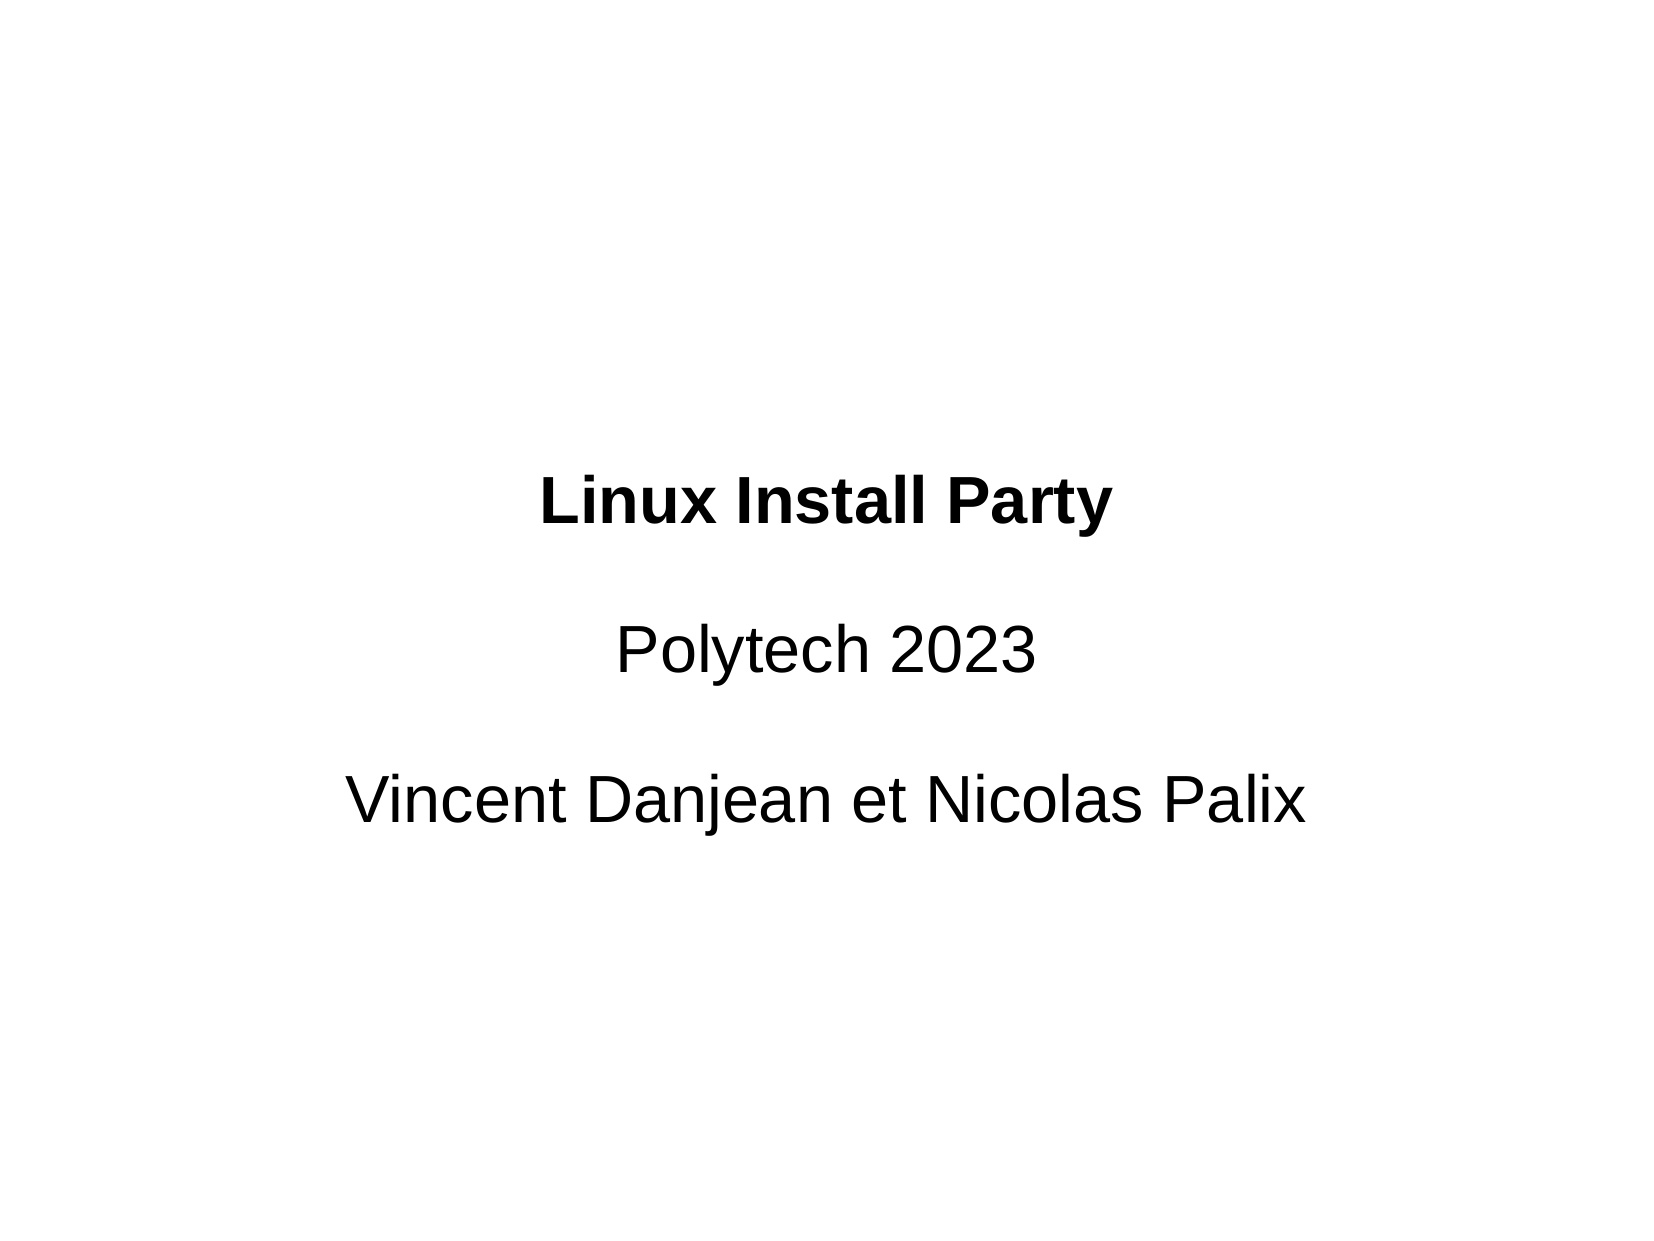

# Linux Install Party
Polytech 2023
Vincent Danjean et Nicolas Palix